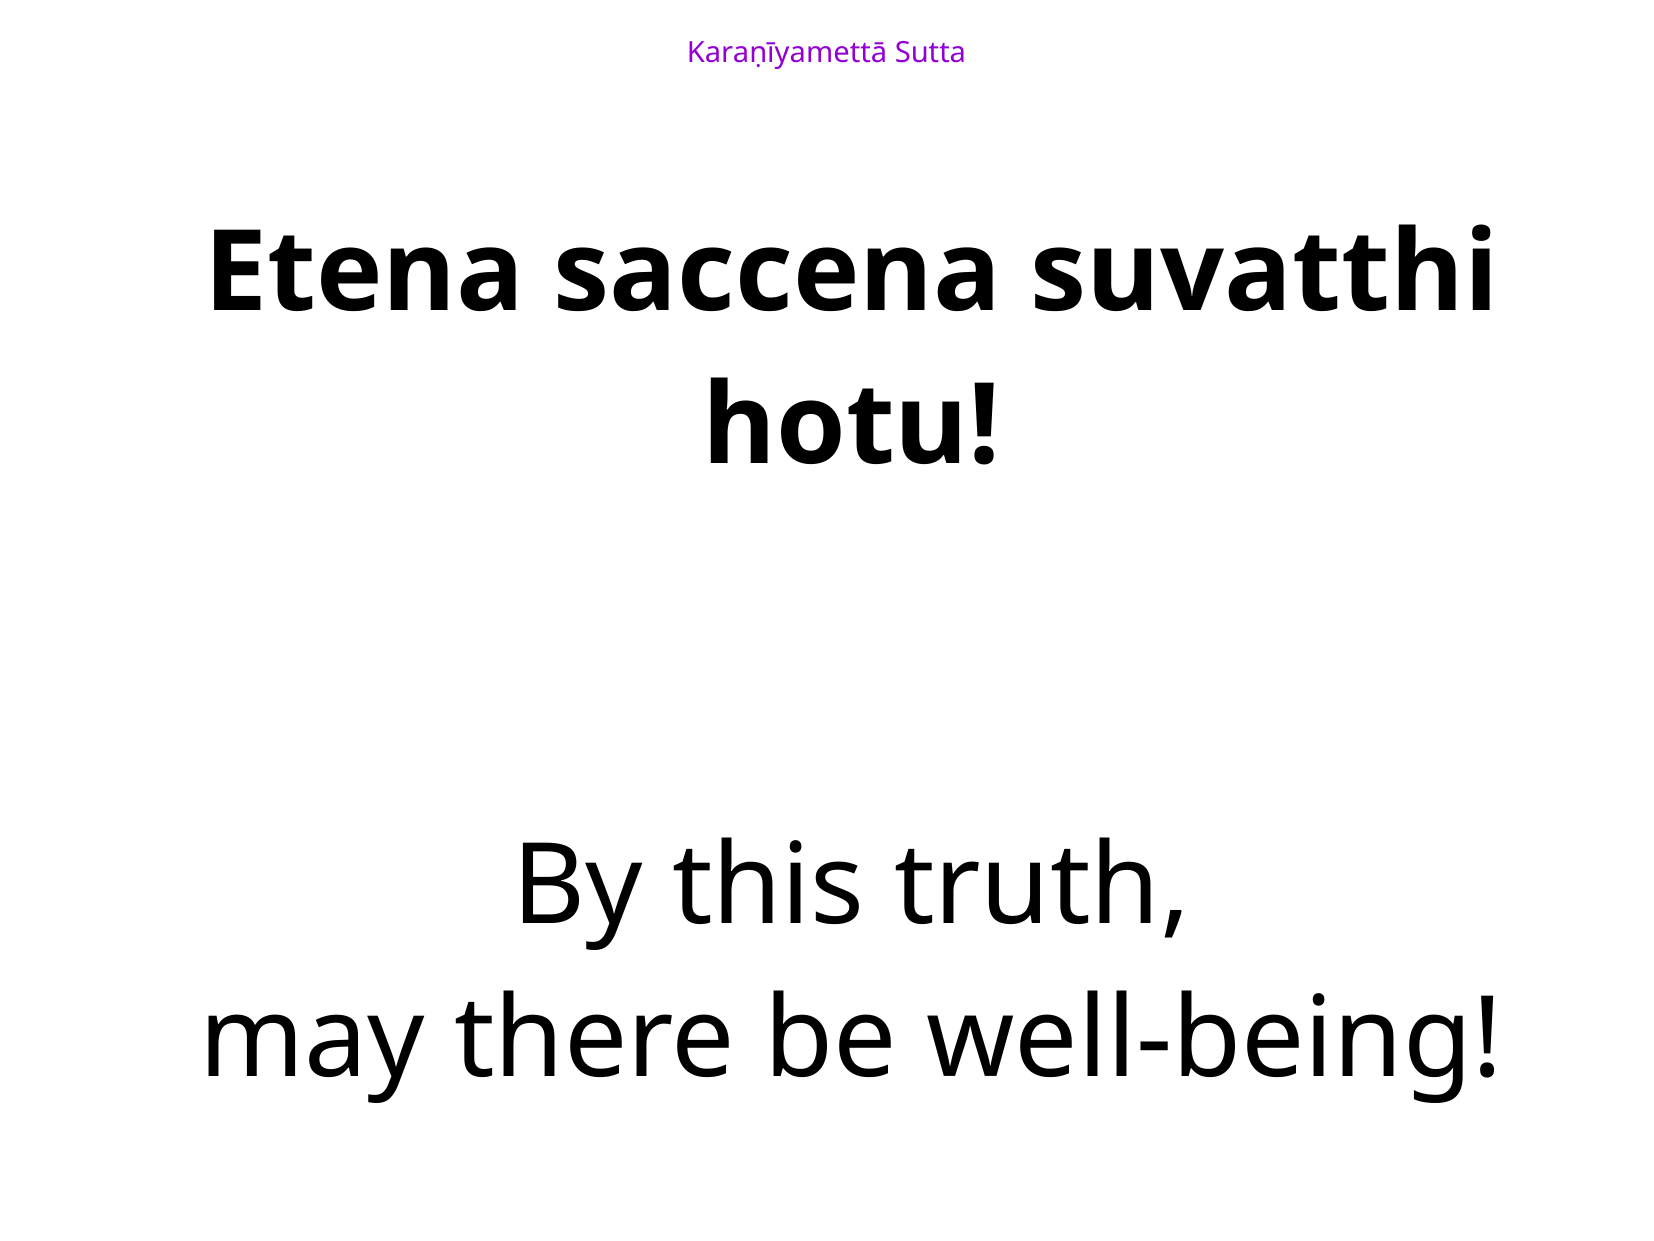

# Karaṇīyamettā Sutta
Etena saccena suvatthi hotu!
By this truth,
may there be well-being!